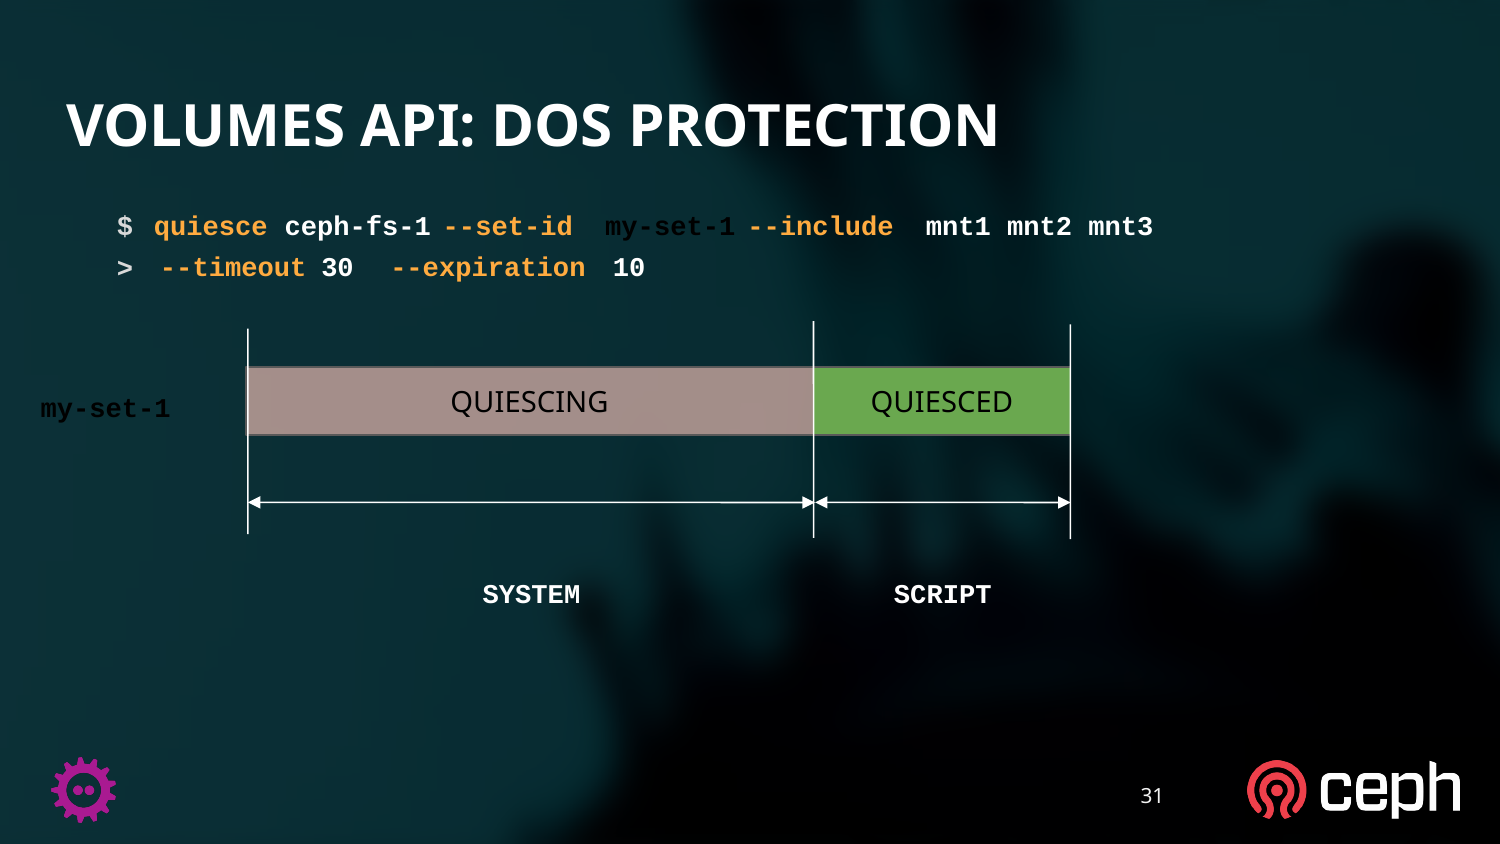

# VOLUMES API: DOS PROTECTION
$
quiesce
ceph-fs-1
--set-id my-set-1
--include
mnt1 mnt2 mnt3
>
--timeout
30
--expiration
10
QUIESCING
QUIESCED
my-set-1
SYSTEM
SCRIPT